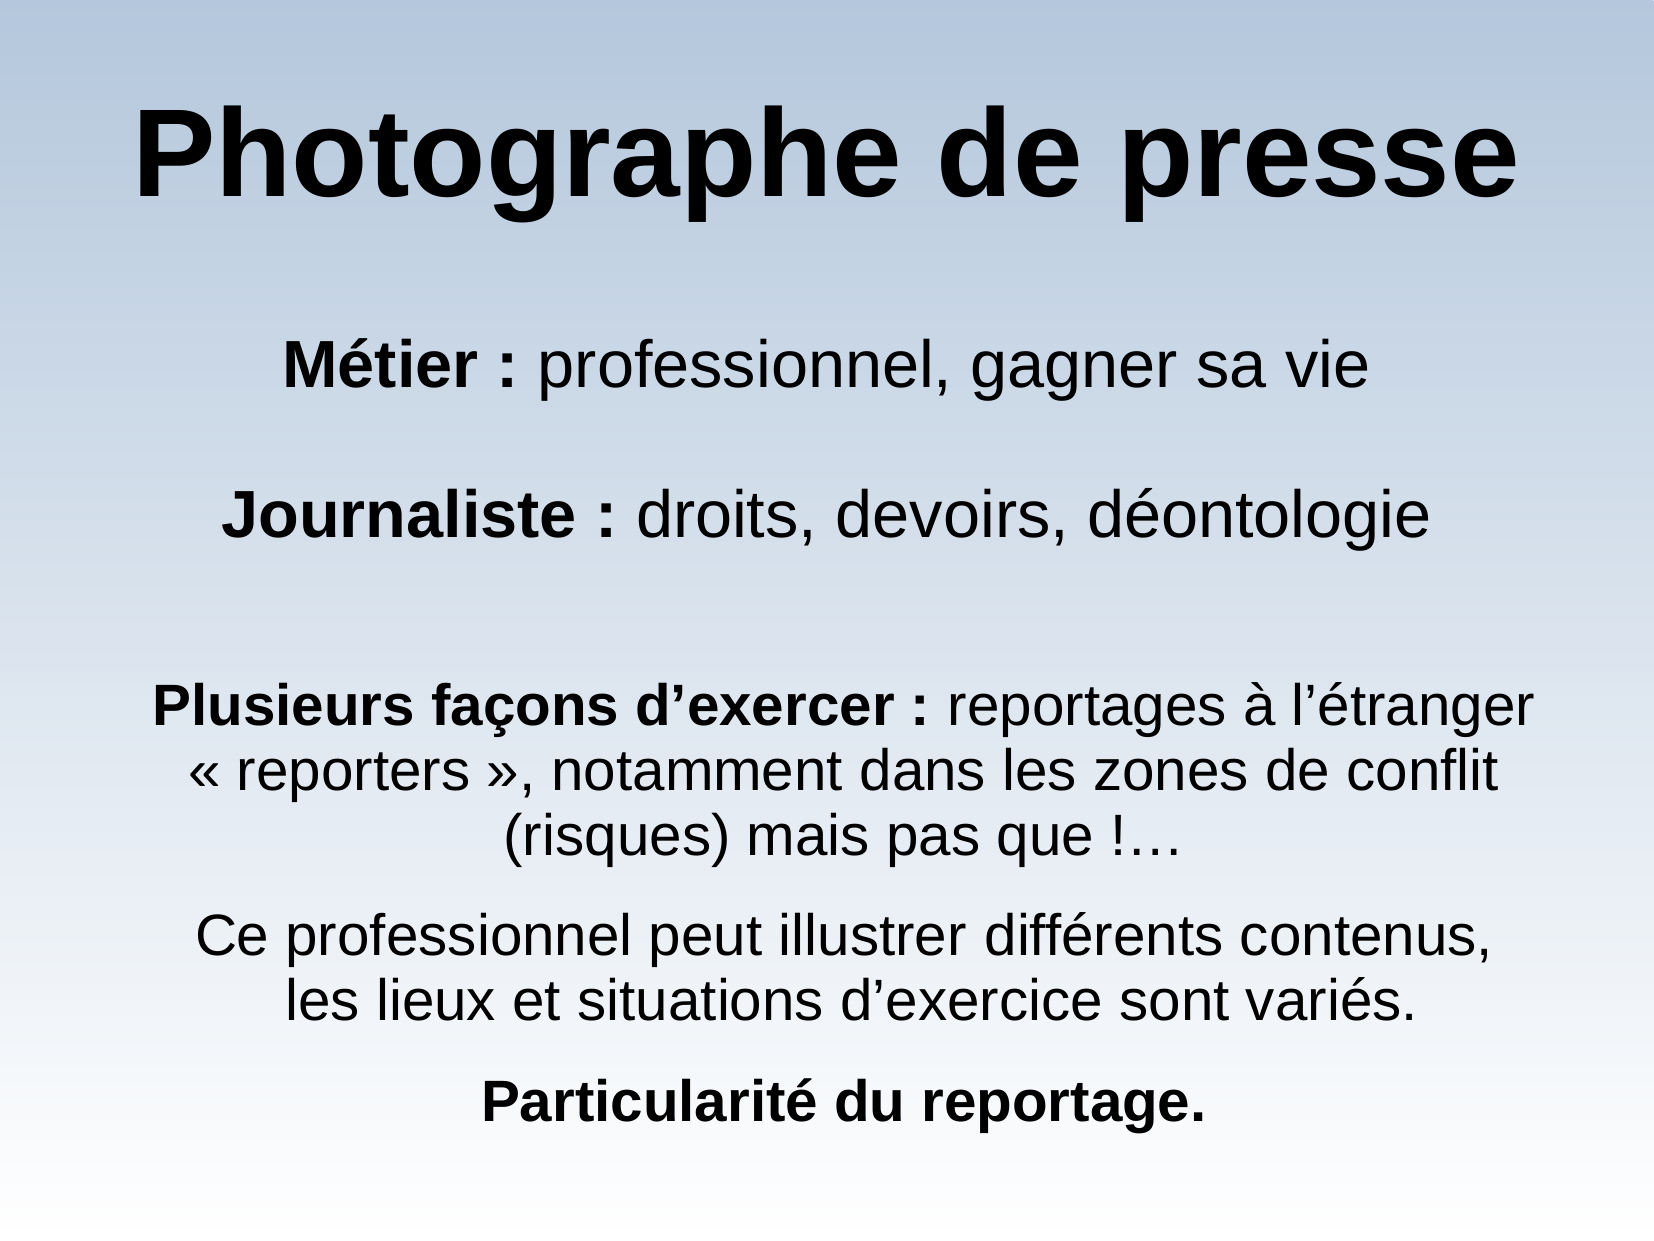

# Photographe de presse
Métier : professionnel, gagner sa vie
Journaliste : droits, devoirs, déontologie
Plusieurs façons d’exercer : reportages à l’étranger « reporters », notamment dans les zones de conflit (risques) mais pas que !…
Ce professionnel peut illustrer différents contenus,
 les lieux et situations d’exercice sont variés.
Particularité du reportage.